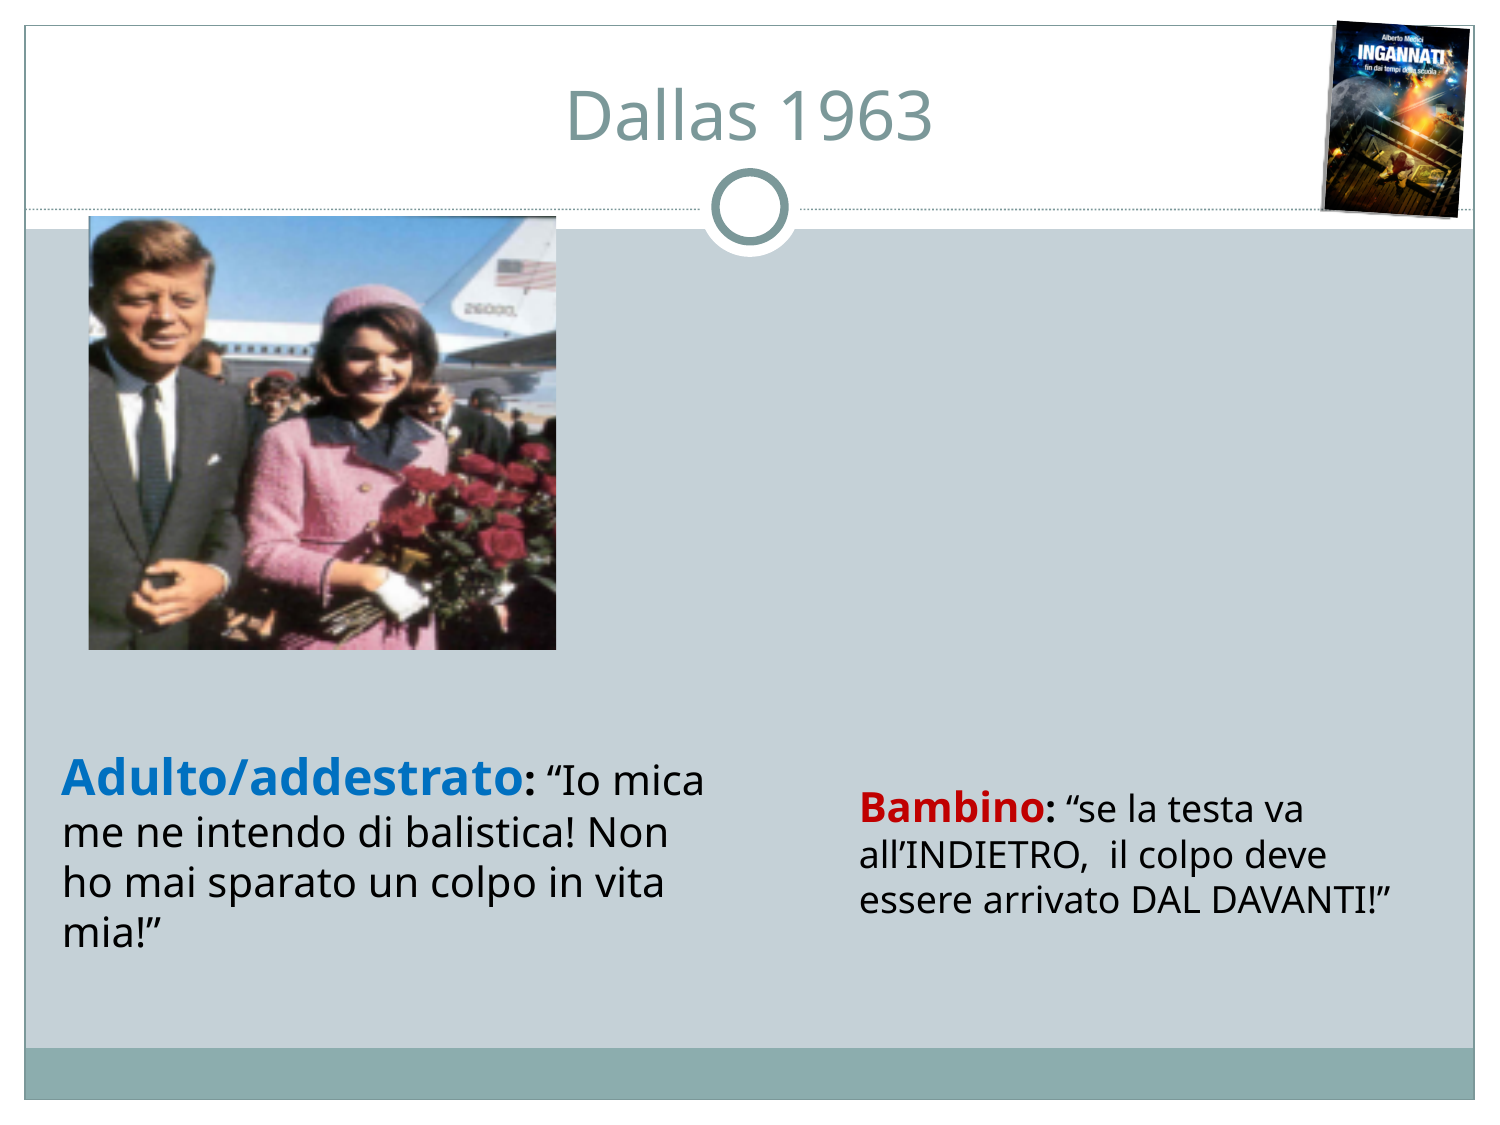

# Dallas 1963
Adulto/addestrato: “Io mica me ne intendo di balistica! Non ho mai sparato un colpo in vita mia!”
Bambino: “se la testa va all’INDIETRO, il colpo deve essere arrivato DAL DAVANTI!”